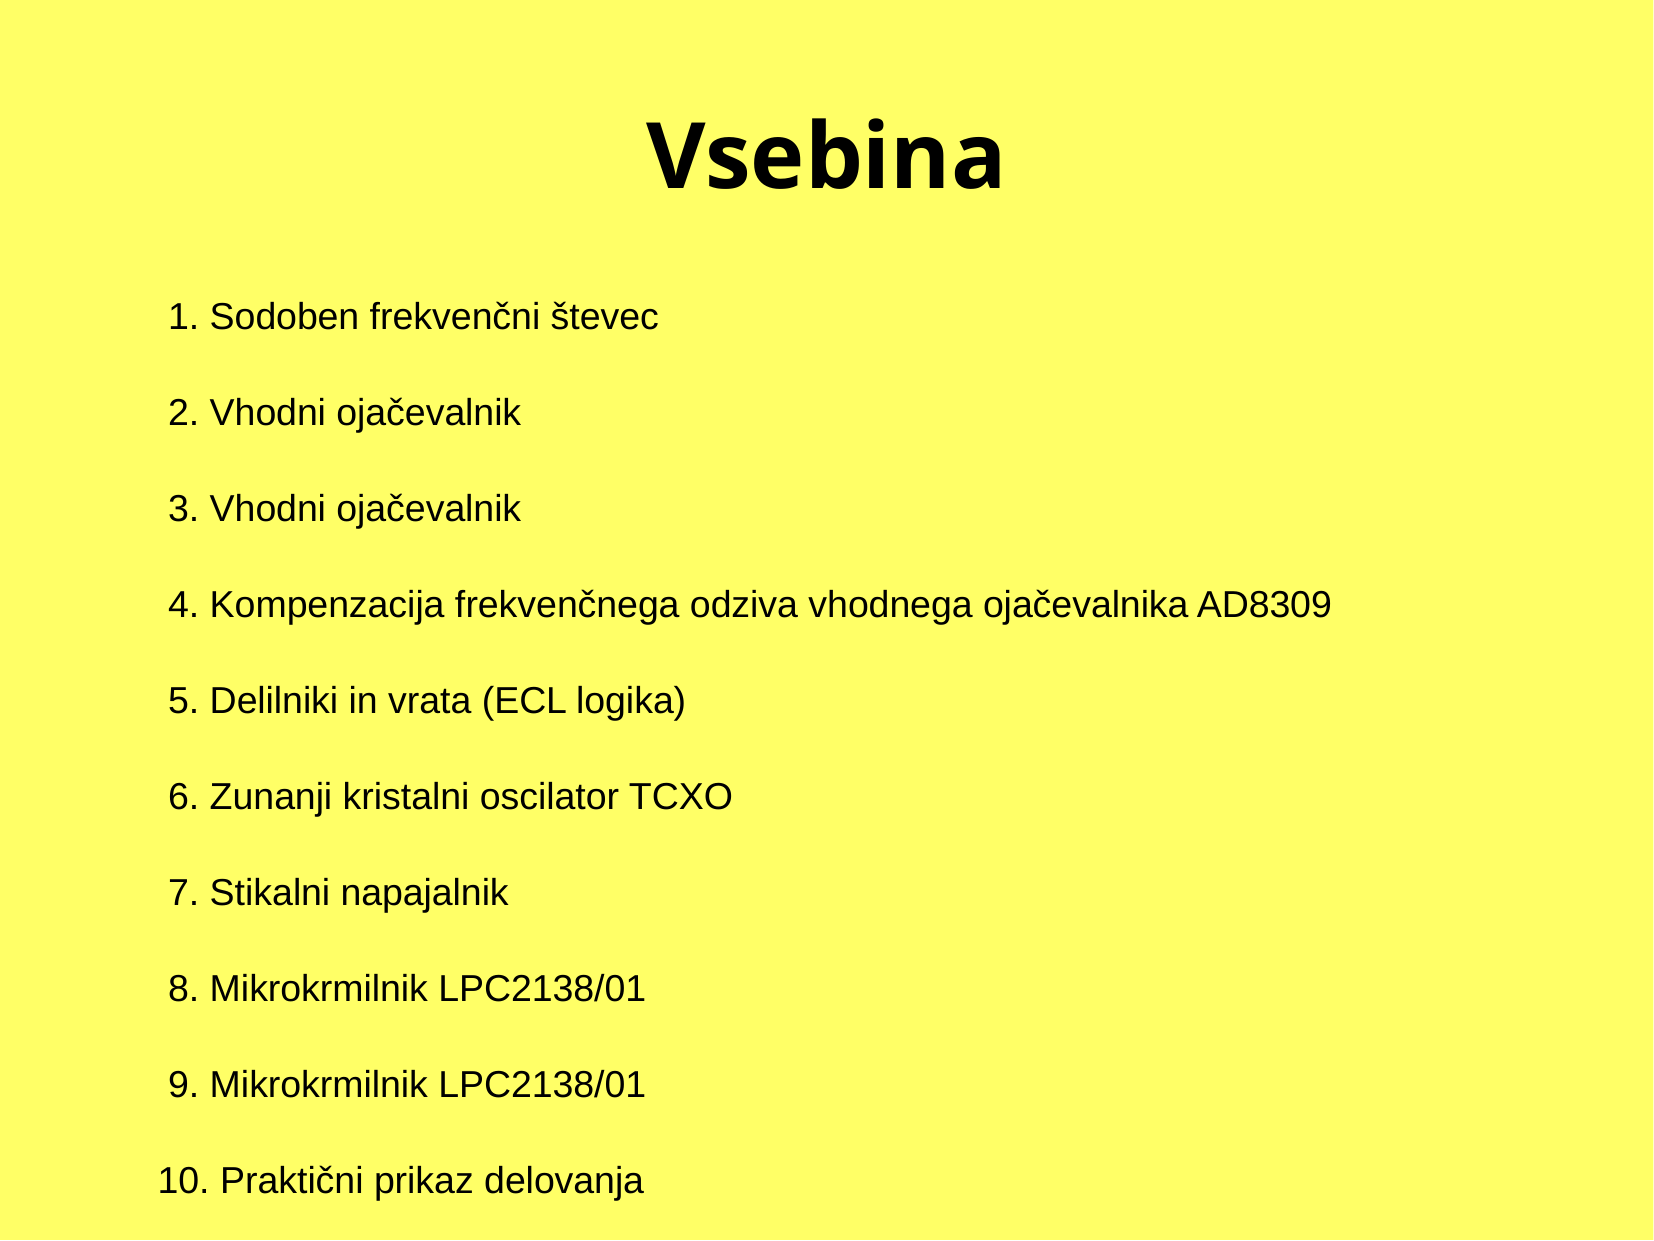

# Vsebina
 1. Sodoben frekvenčni števec
 2. Vhodni ojačevalnik
 3. Vhodni ojačevalnik
 4. Kompenzacija frekvenčnega odziva vhodnega ojačevalnika AD8309
 5. Delilniki in vrata (ECL logika)
 6. Zunanji kristalni oscilator TCXO
 7. Stikalni napajalnik
 8. Mikrokrmilnik LPC2138/01
 9. Mikrokrmilnik LPC2138/01
10. Praktični prikaz delovanja